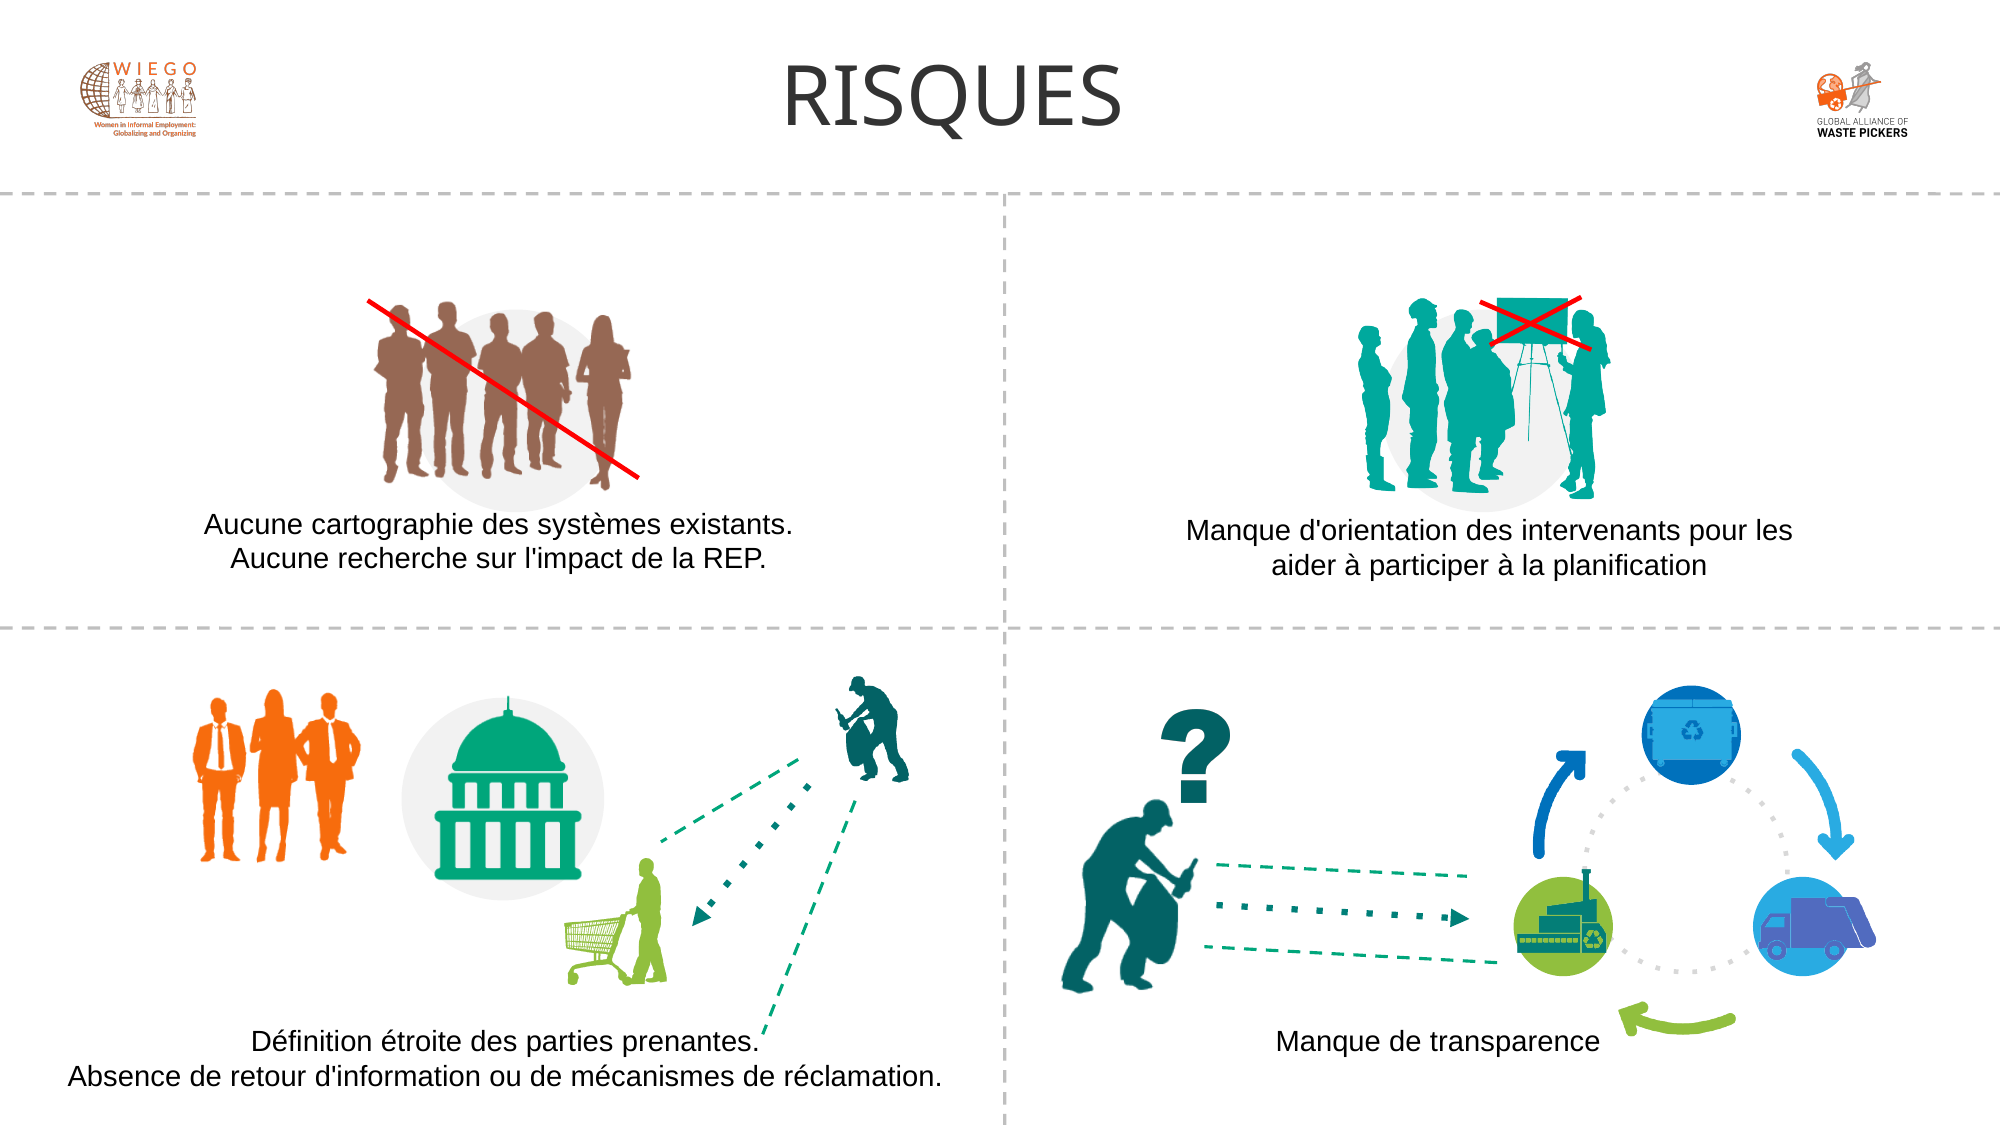

RISQUES
Aucune cartographie des systèmes existants.
Aucune recherche sur l'impact de la REP.
Manque d'orientation des intervenants pour les aider à participer à la planification
Définition étroite des parties prenantes.
Absence de retour d'information ou de mécanismes de réclamation.
Manque de transparence